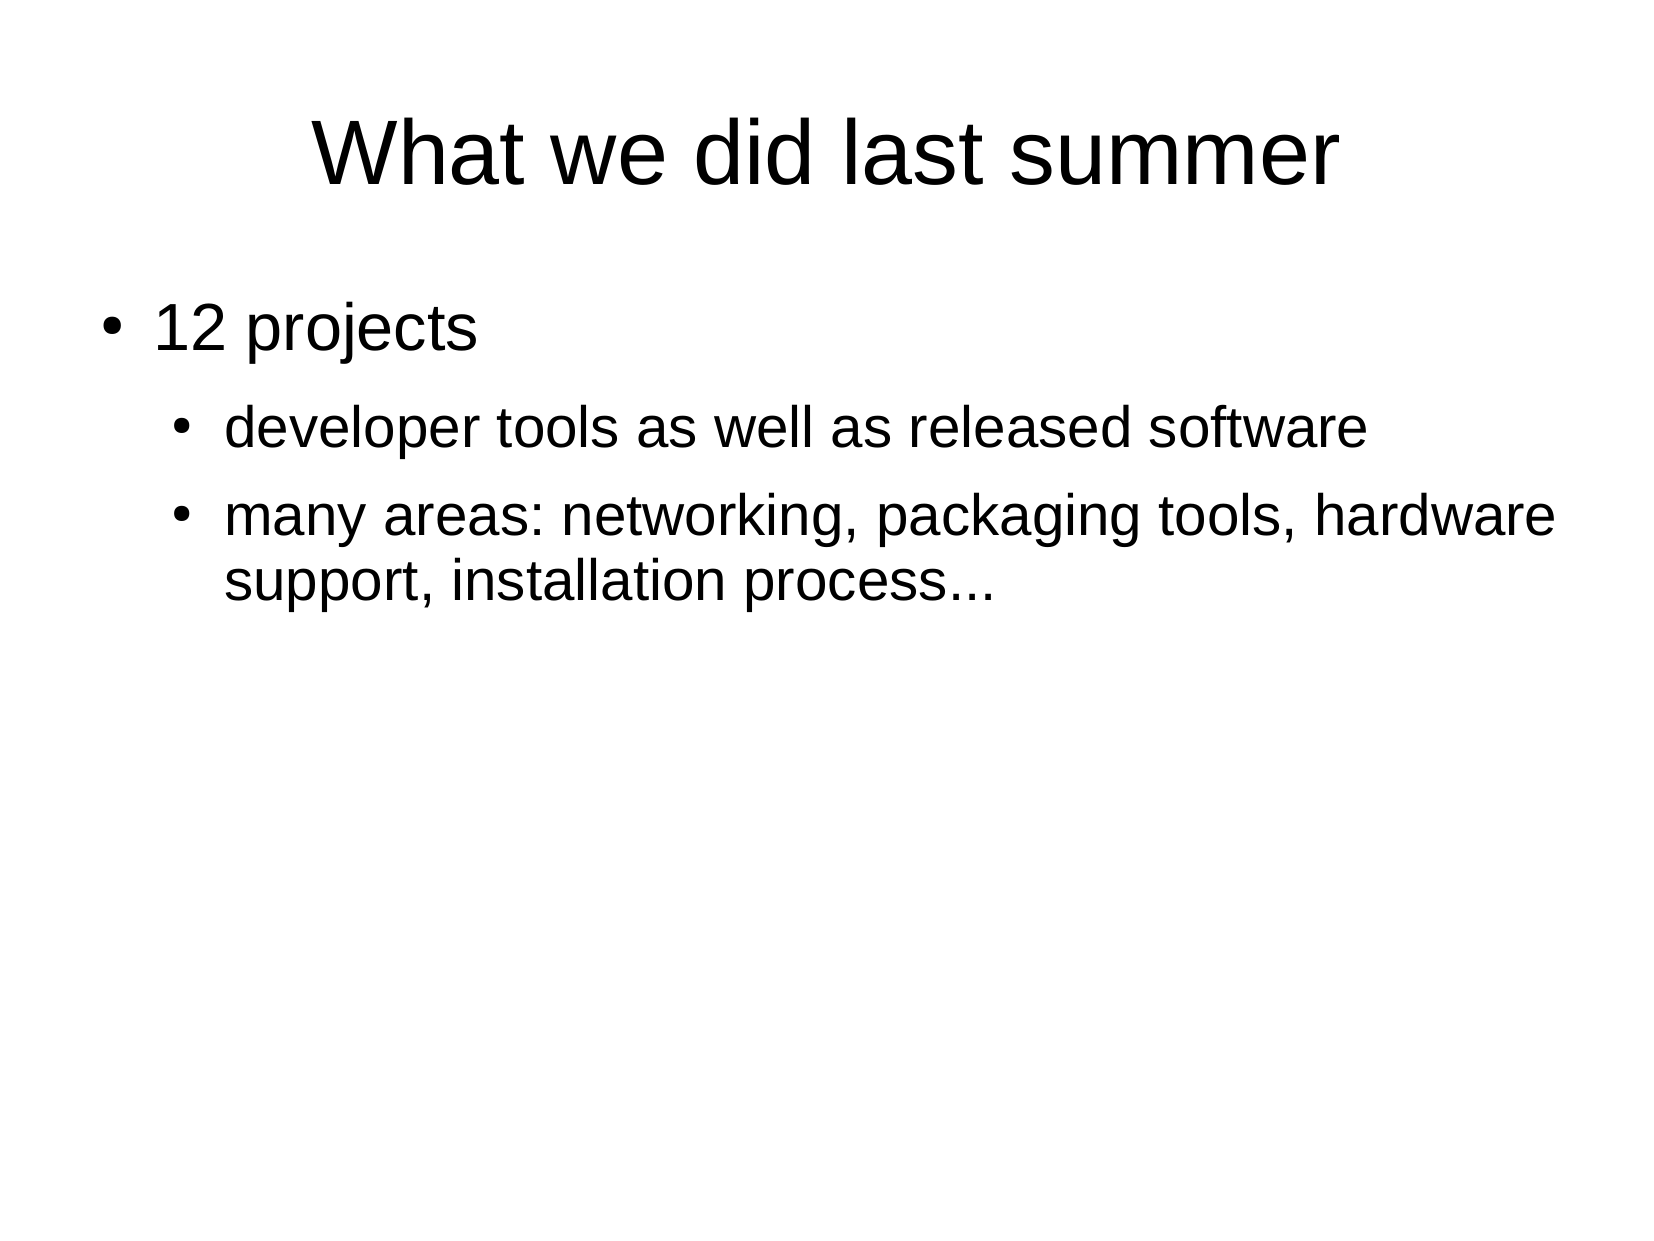

# What we did last summer
12 projects
developer tools as well as released software
many areas: networking, packaging tools, hardware support, installation process...